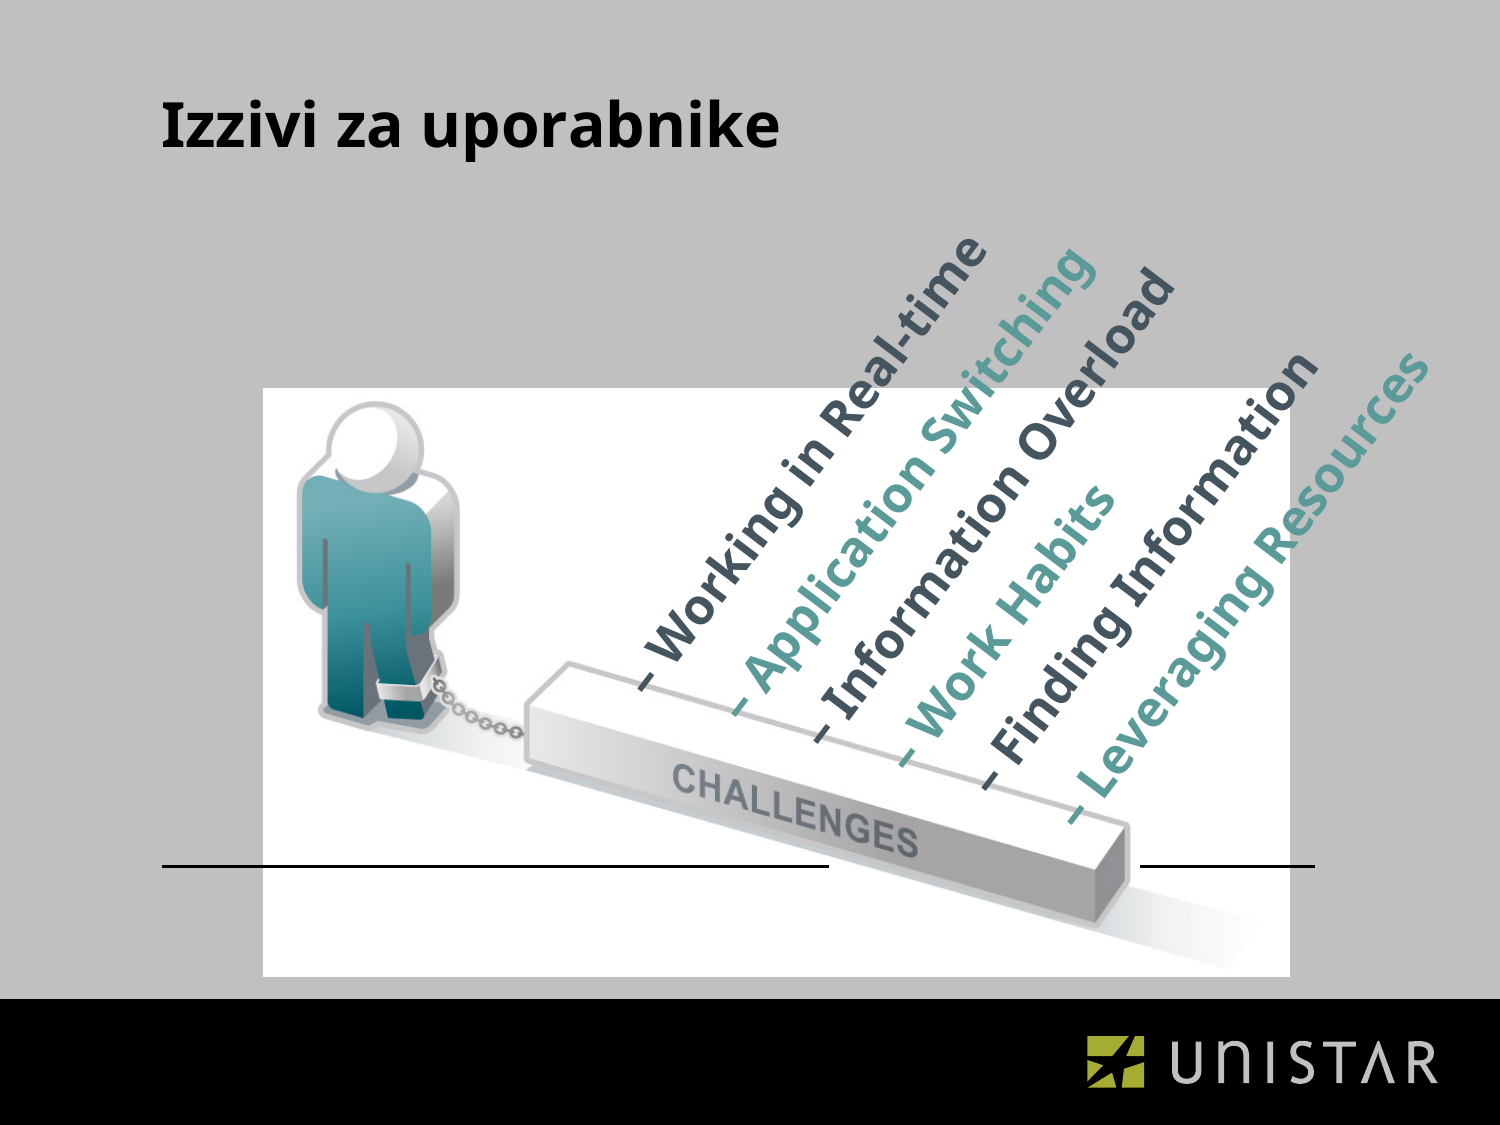

# Izzivi za uporabnike
– Working in Real-time
– Application Switching
– Information Overload
– Work Habits
– Finding Information
– Leveraging Resources